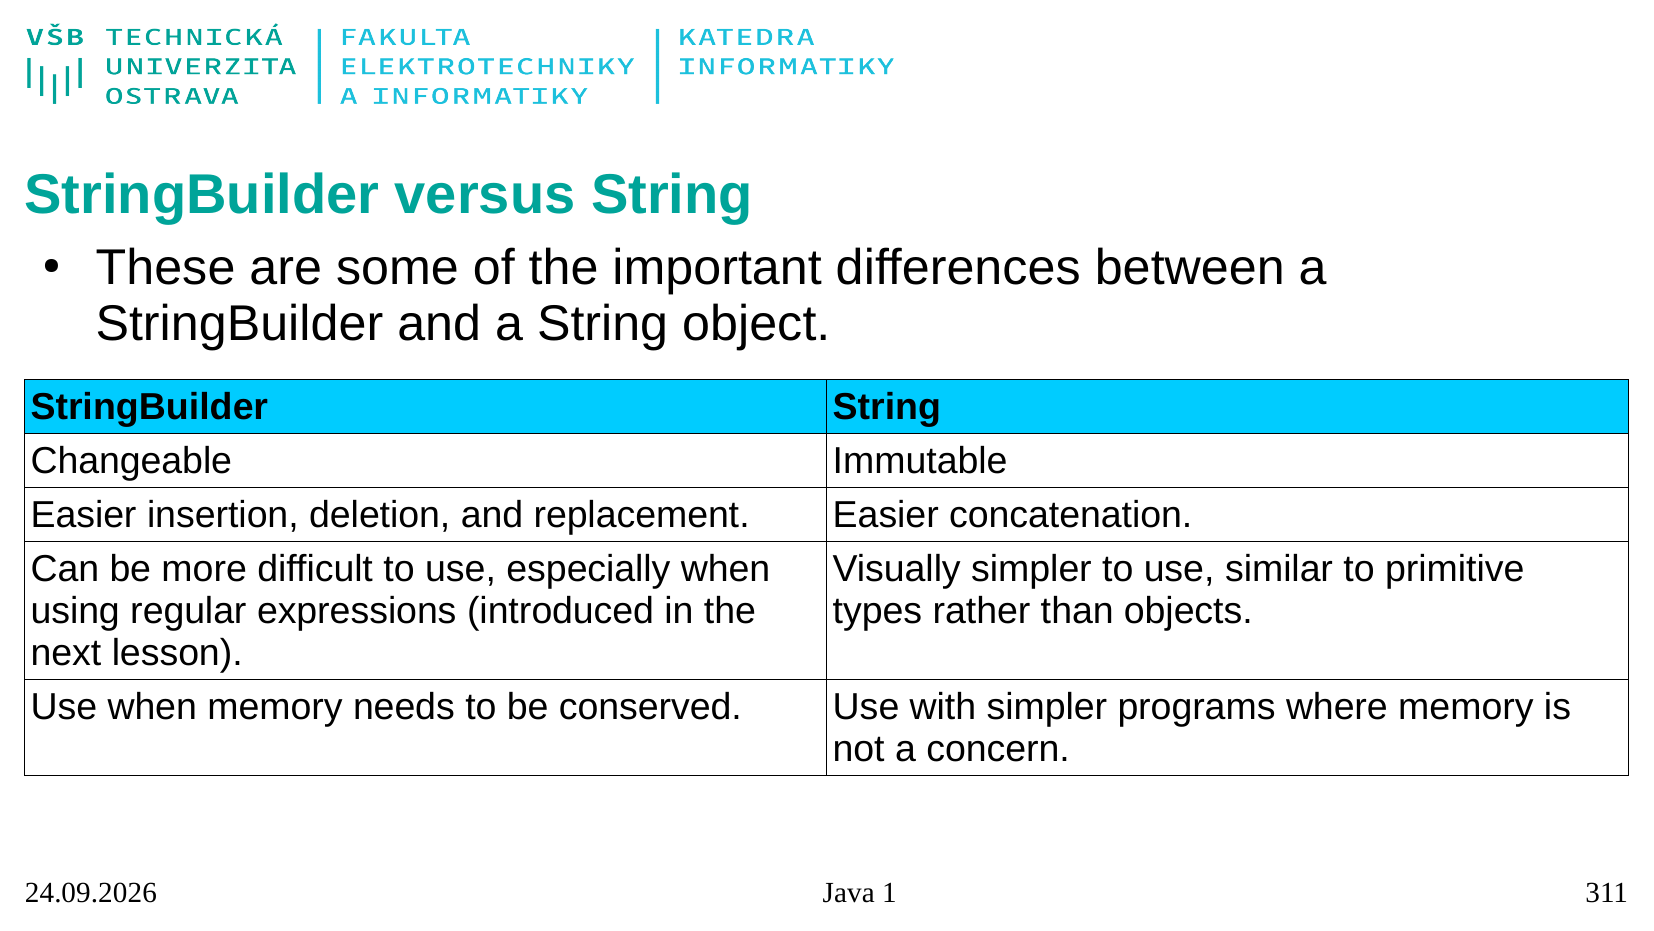

# StringBuilder versus String
These are some of the important differences between a StringBuilder and a String object.
| StringBuilder | String |
| --- | --- |
| Changeable | Immutable |
| Easier insertion, deletion, and replacement. | Easier concatenation. |
| Can be more difficult to use, especially when using regular expressions (introduced in the next lesson). | Visually simpler to use, similar to primitive types rather than objects. |
| Use when memory needs to be conserved. | Use with simpler programs where memory is not a concern. |
Java 1
311